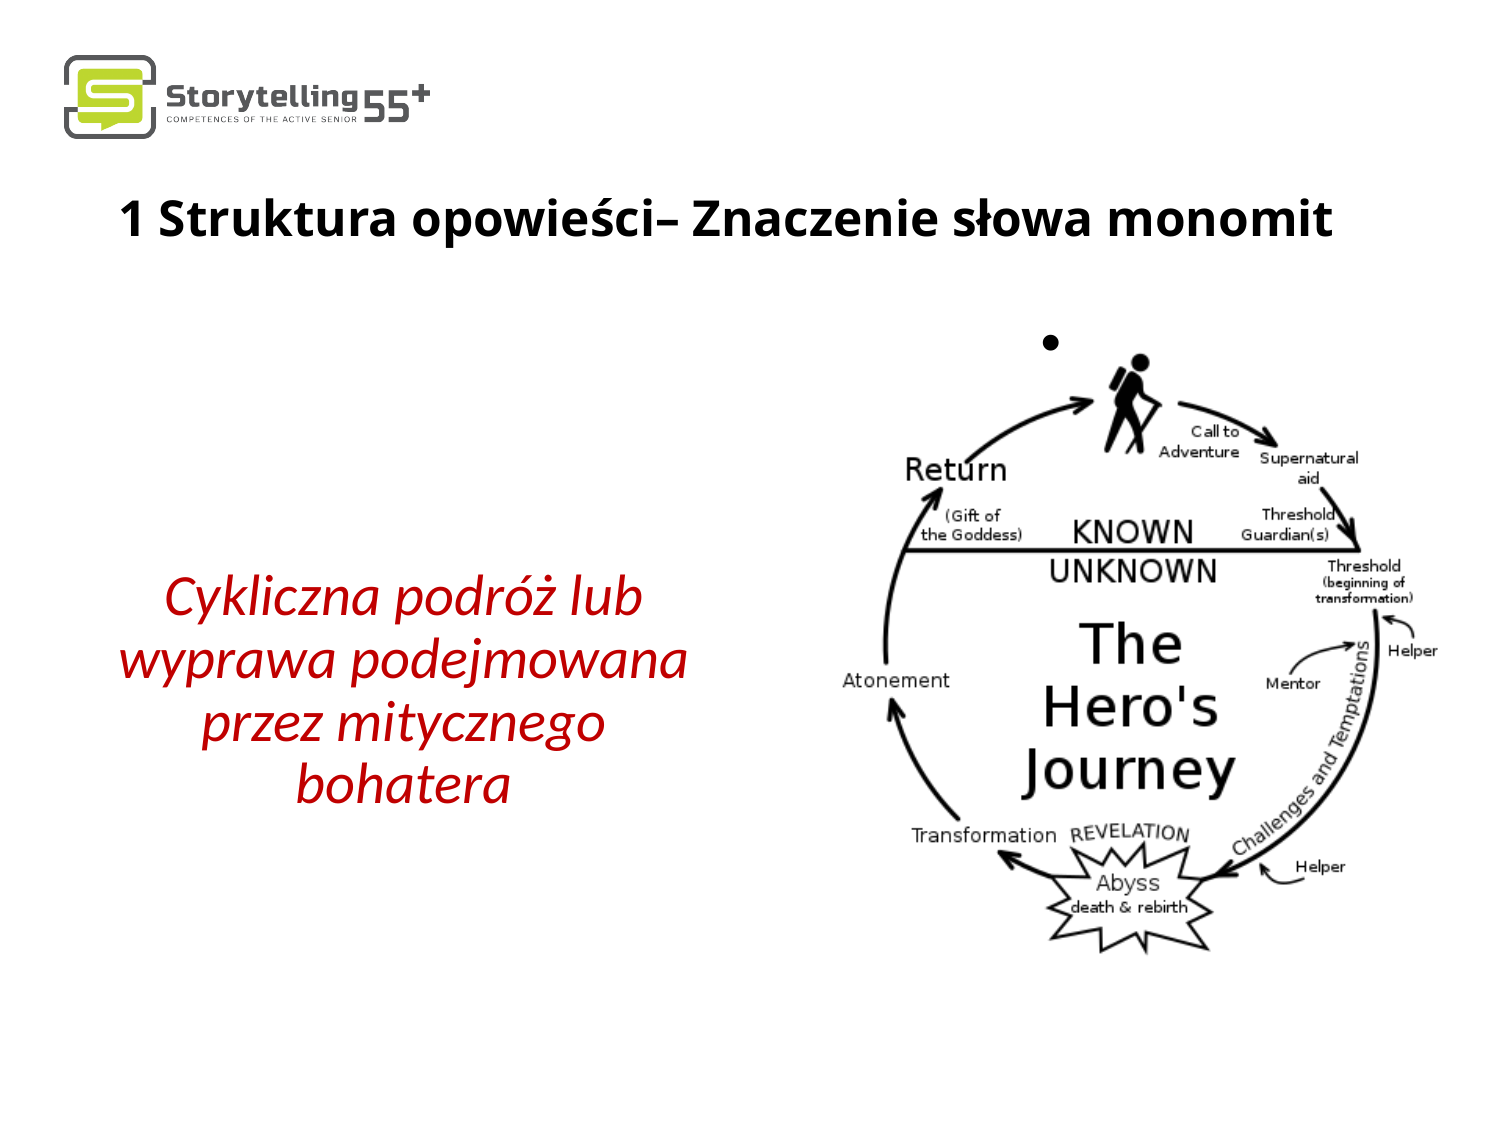

# 1 Struktura opowieści– Znaczenie słowa monomit
Cykliczna podróż lub wyprawa podejmowana przez mitycznego bohatera